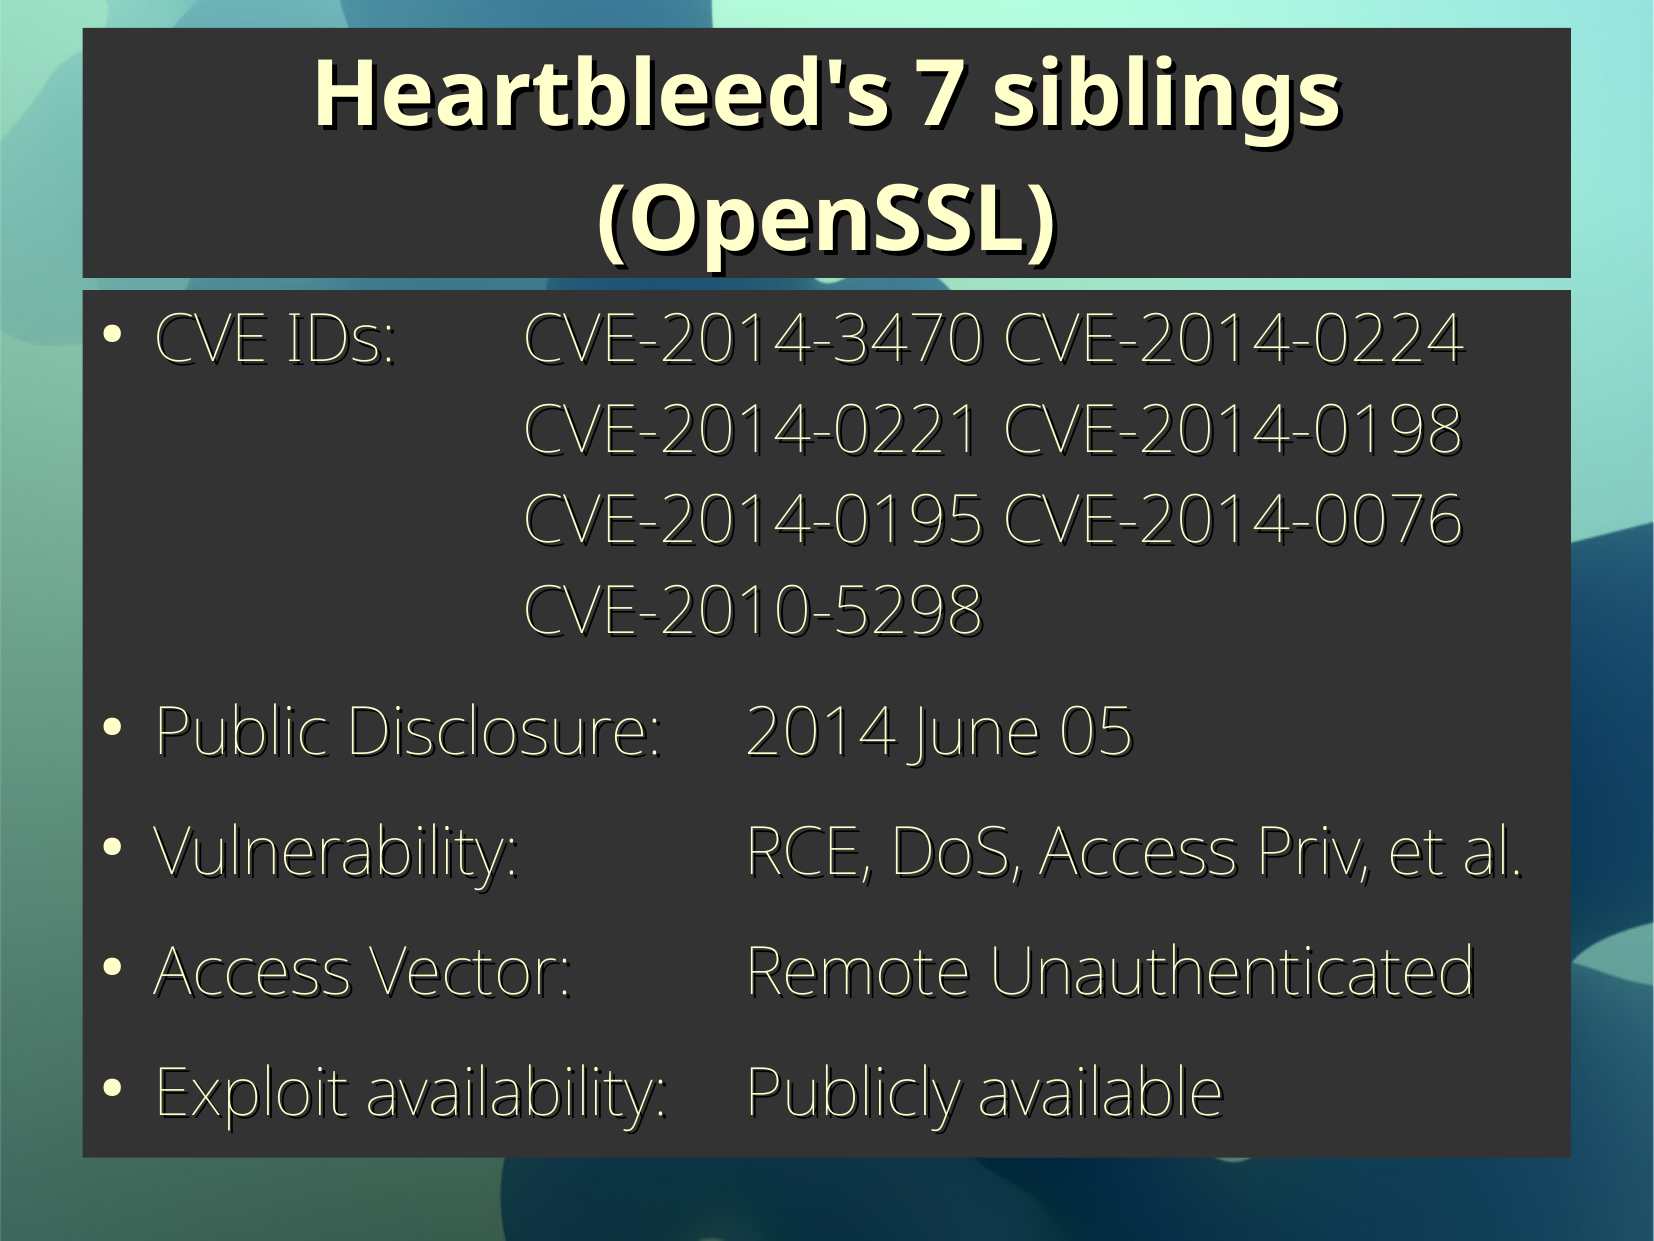

# Heartbleed's 7 siblings (OpenSSL)
CVE IDs:		CVE-2014-3470 CVE-2014-0224
 			CVE-2014-0221 CVE-2014-0198
 					CVE-2014-0195 CVE-2014-0076
 					CVE-2010-5298
Public Disclosure:		2014 June 05
Vulnerability:				RCE, DoS, Access Priv, et al.
Access Vector:			Remote Unauthenticated
Exploit availability:		Publicly available